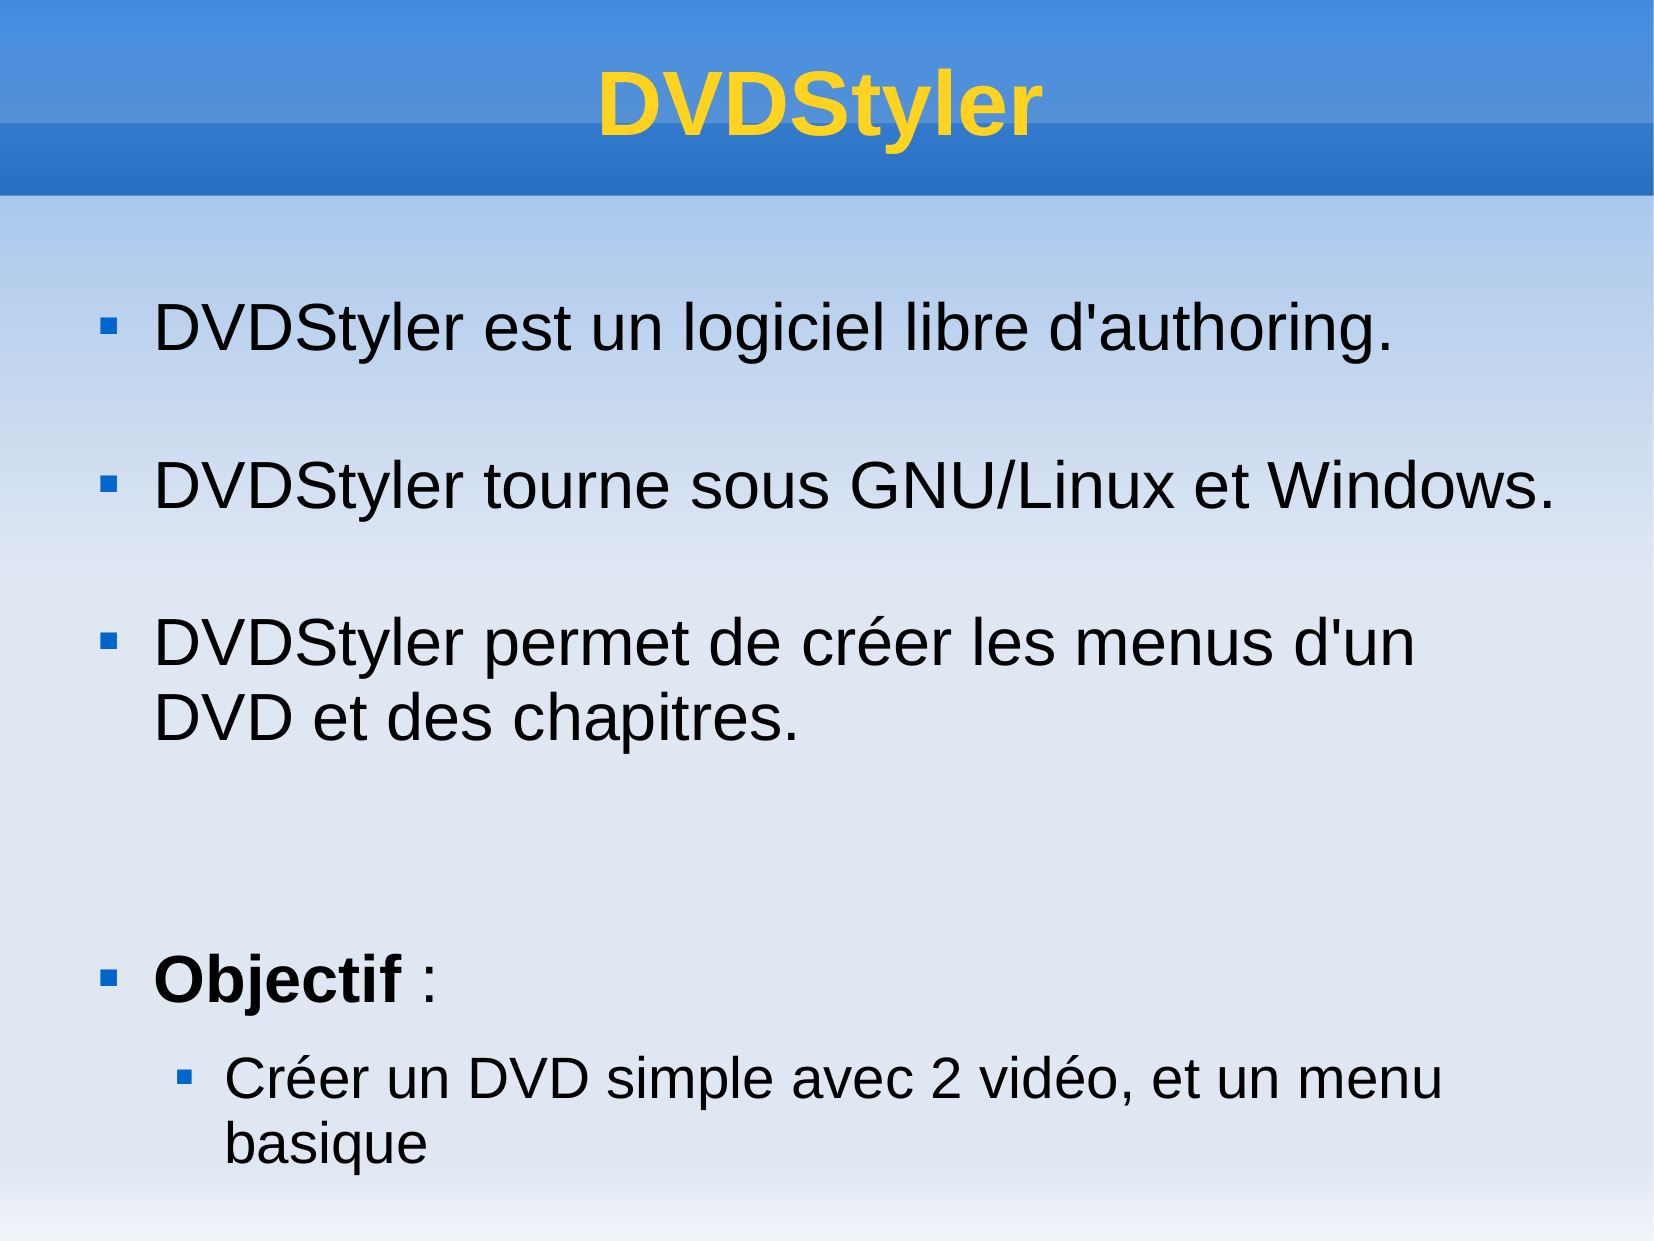

# DVDStyler
DVDStyler est un logiciel libre d'authoring.
DVDStyler tourne sous GNU/Linux et Windows.
DVDStyler permet de créer les menus d'un DVD et des chapitres.
Objectif :
Créer un DVD simple avec 2 vidéo, et un menu basique